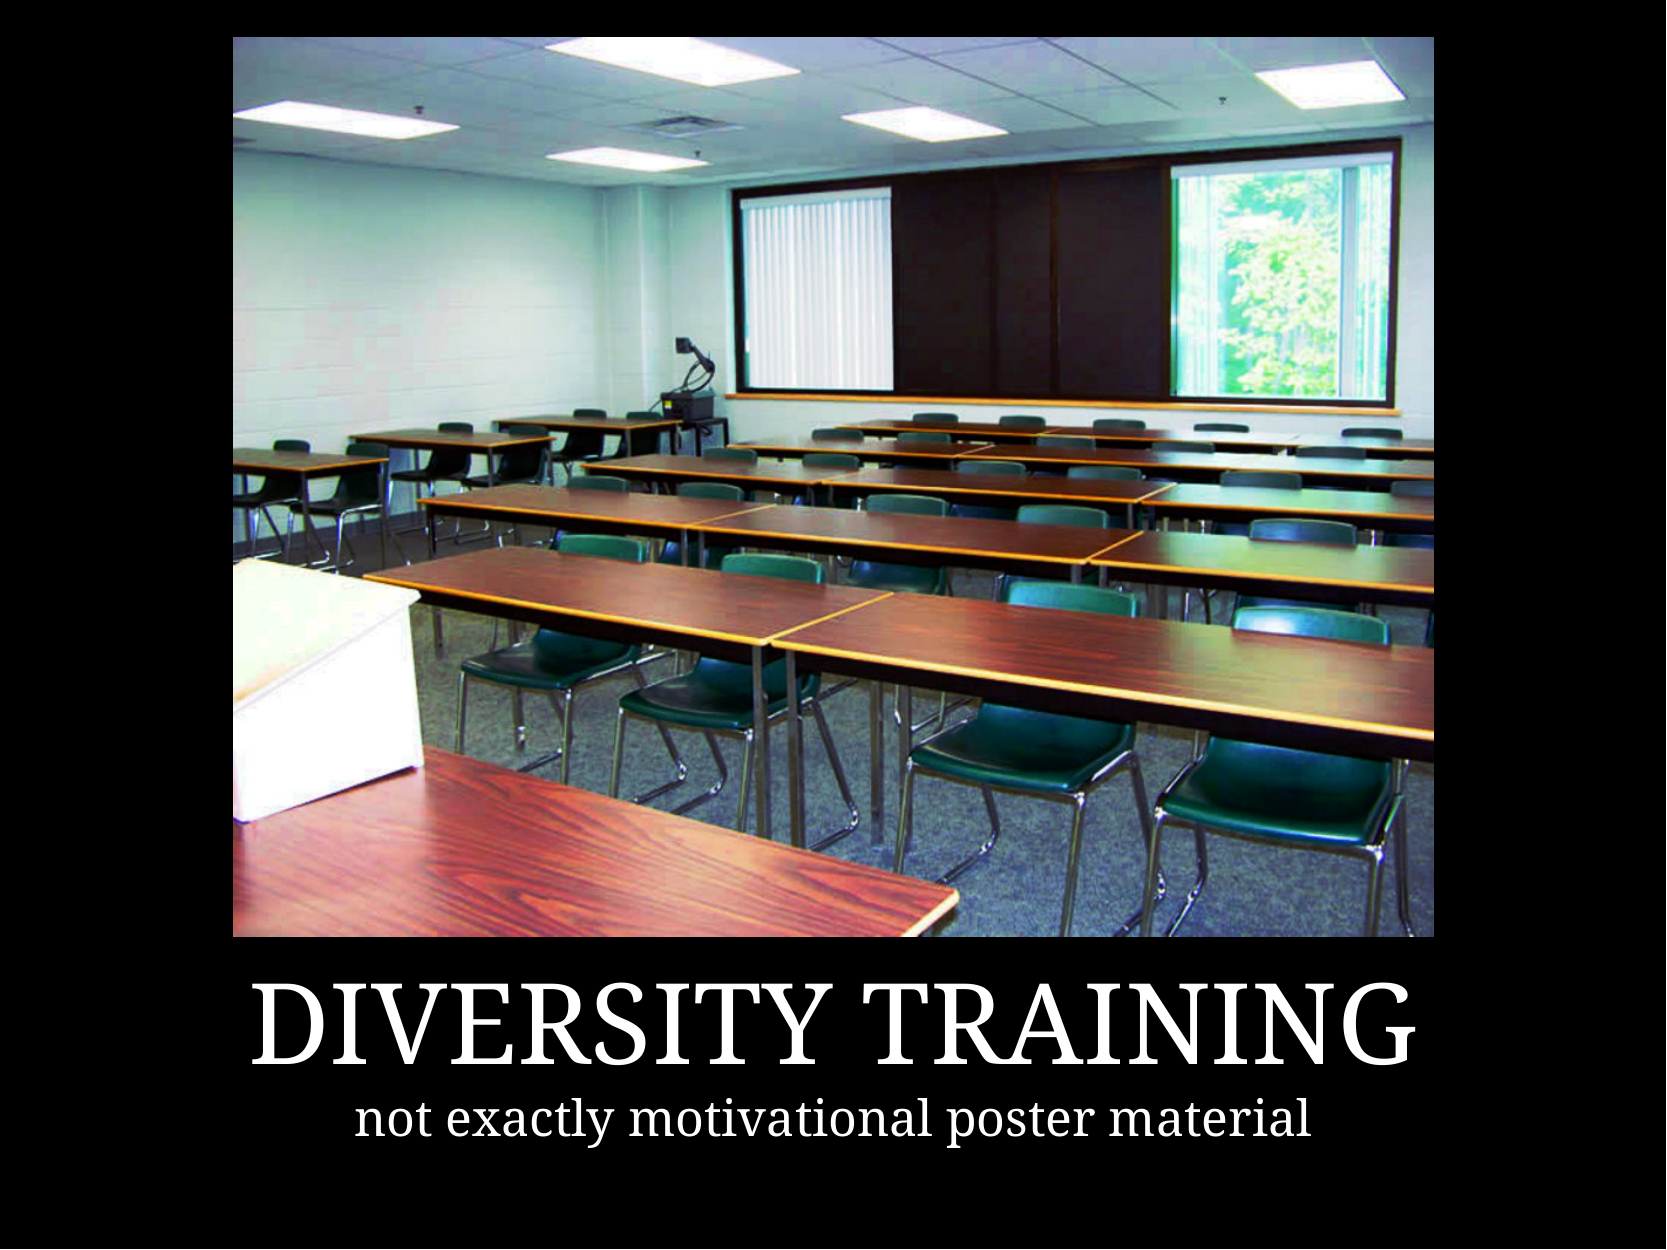

DIVERSITY TRAINING
not exactly motivational poster material